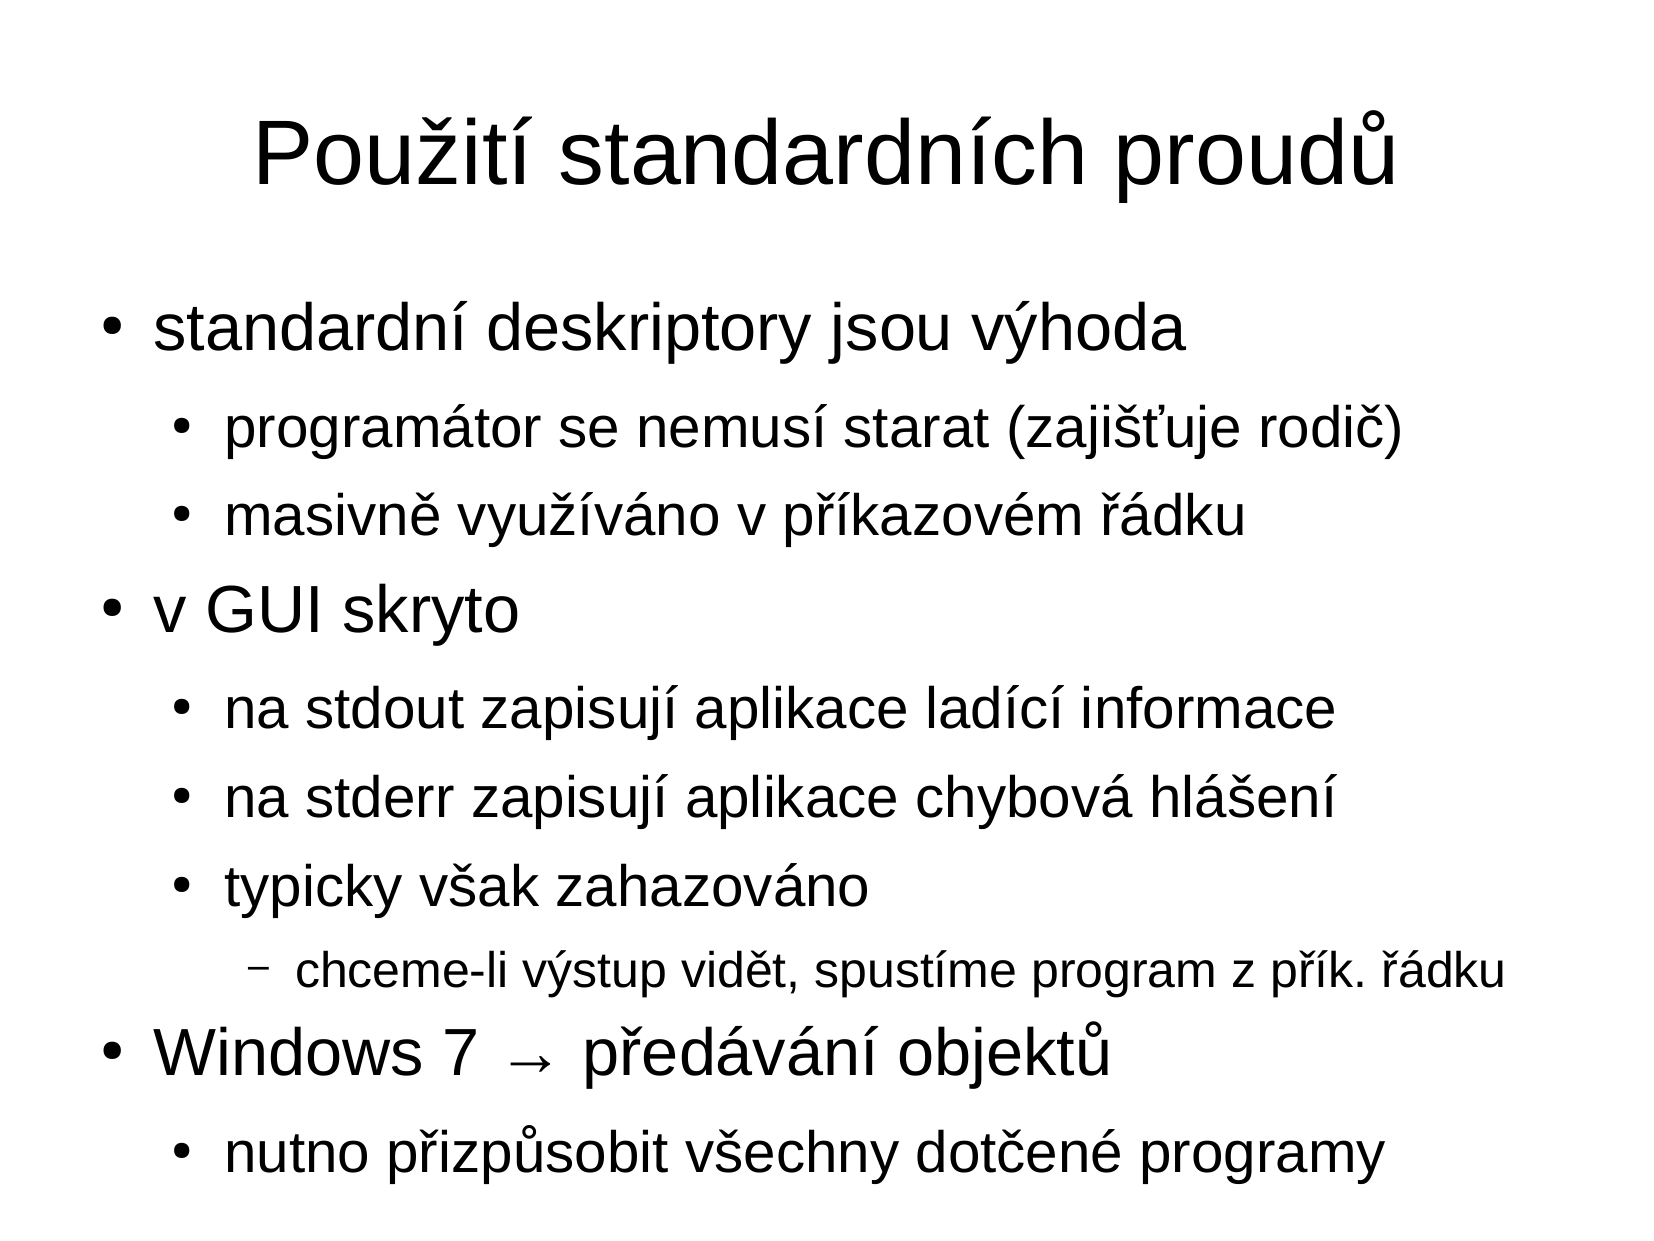

# Použití standardních proudů
standardní deskriptory jsou výhoda
programátor se nemusí starat (zajišťuje rodič)
masivně využíváno v příkazovém řádku
v GUI skryto
na stdout zapisují aplikace ladící informace
na stderr zapisují aplikace chybová hlášení
typicky však zahazováno
chceme-li výstup vidět, spustíme program z přík. řádku
Windows 7 → předávání objektů
nutno přizpůsobit všechny dotčené programy